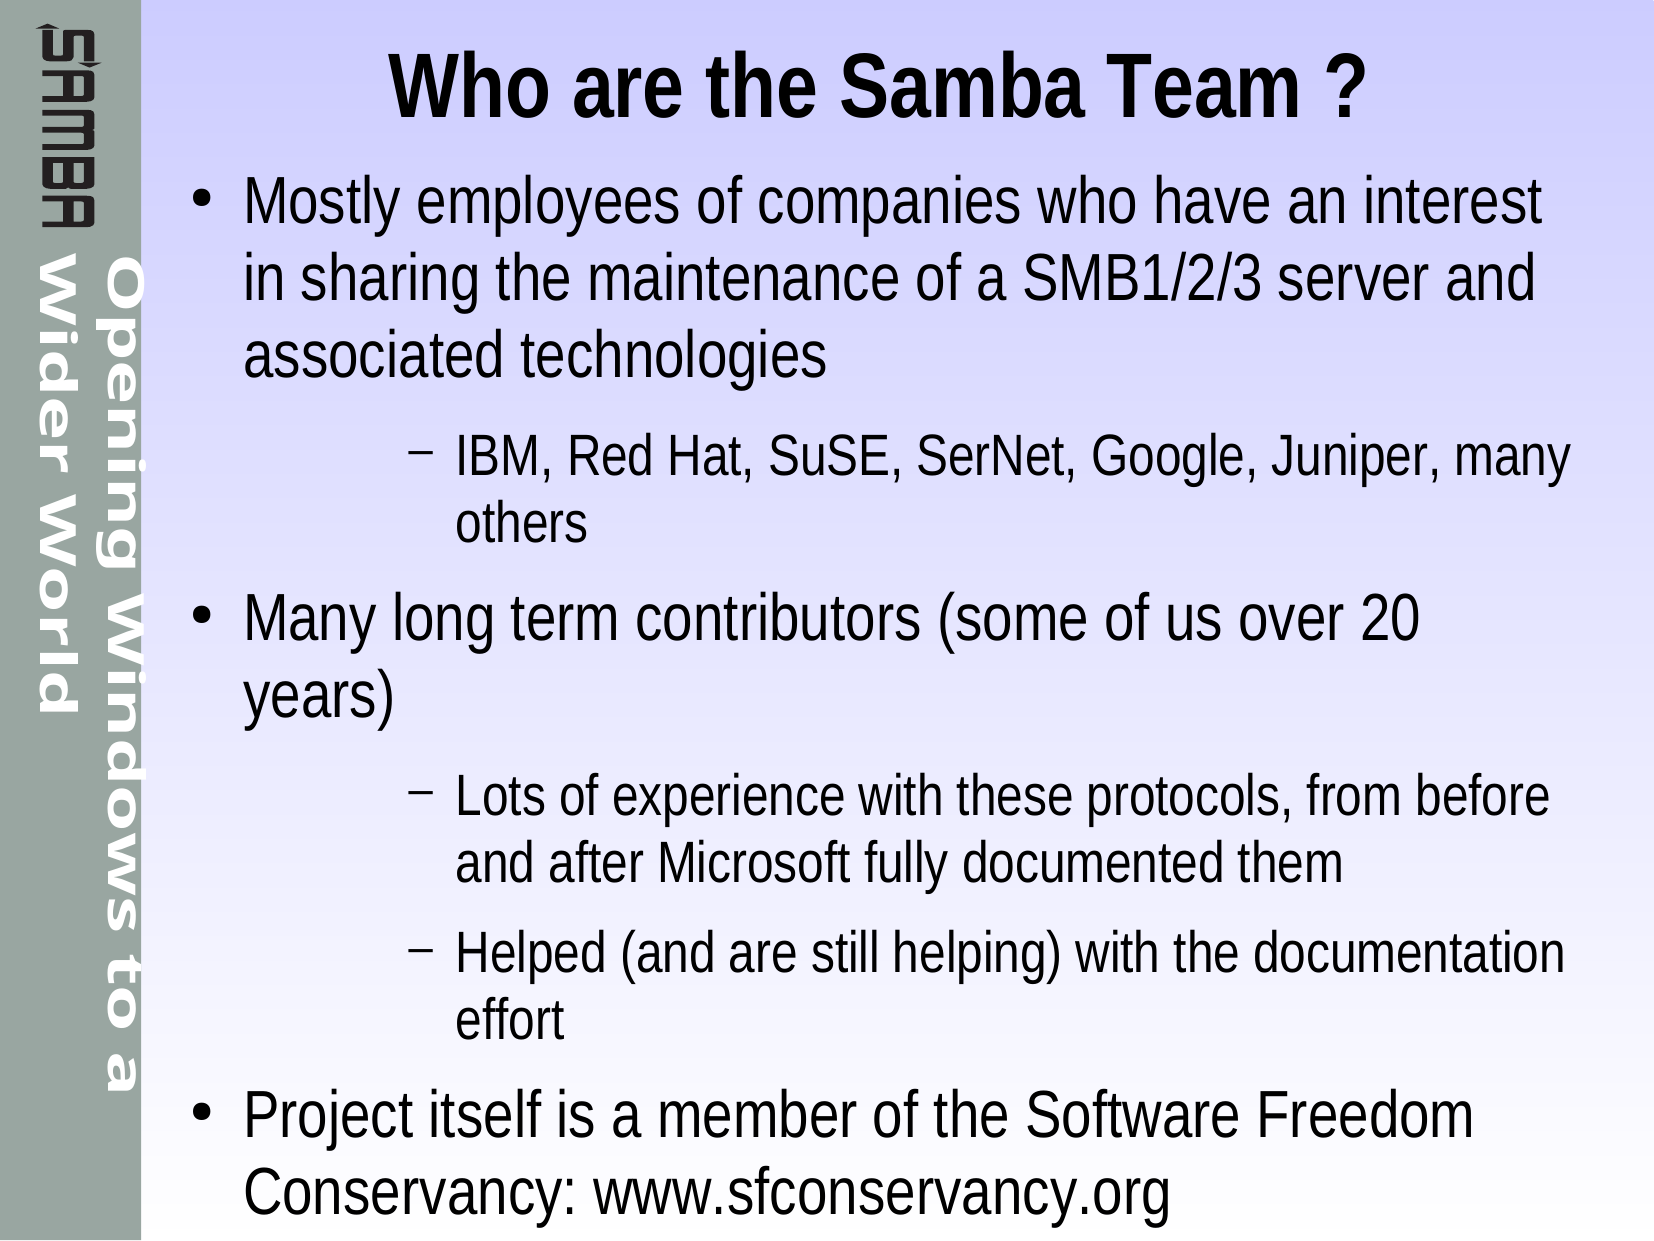

# Who are the Samba Team ?
Mostly employees of companies who have an interest in sharing the maintenance of a SMB1/2/3 server and associated technologies
IBM, Red Hat, SuSE, SerNet, Google, Juniper, many others
Many long term contributors (some of us over 20 years)
Lots of experience with these protocols, from before and after Microsoft fully documented them
Helped (and are still helping) with the documentation effort
Project itself is a member of the Software Freedom Conservancy: www.sfconservancy.org